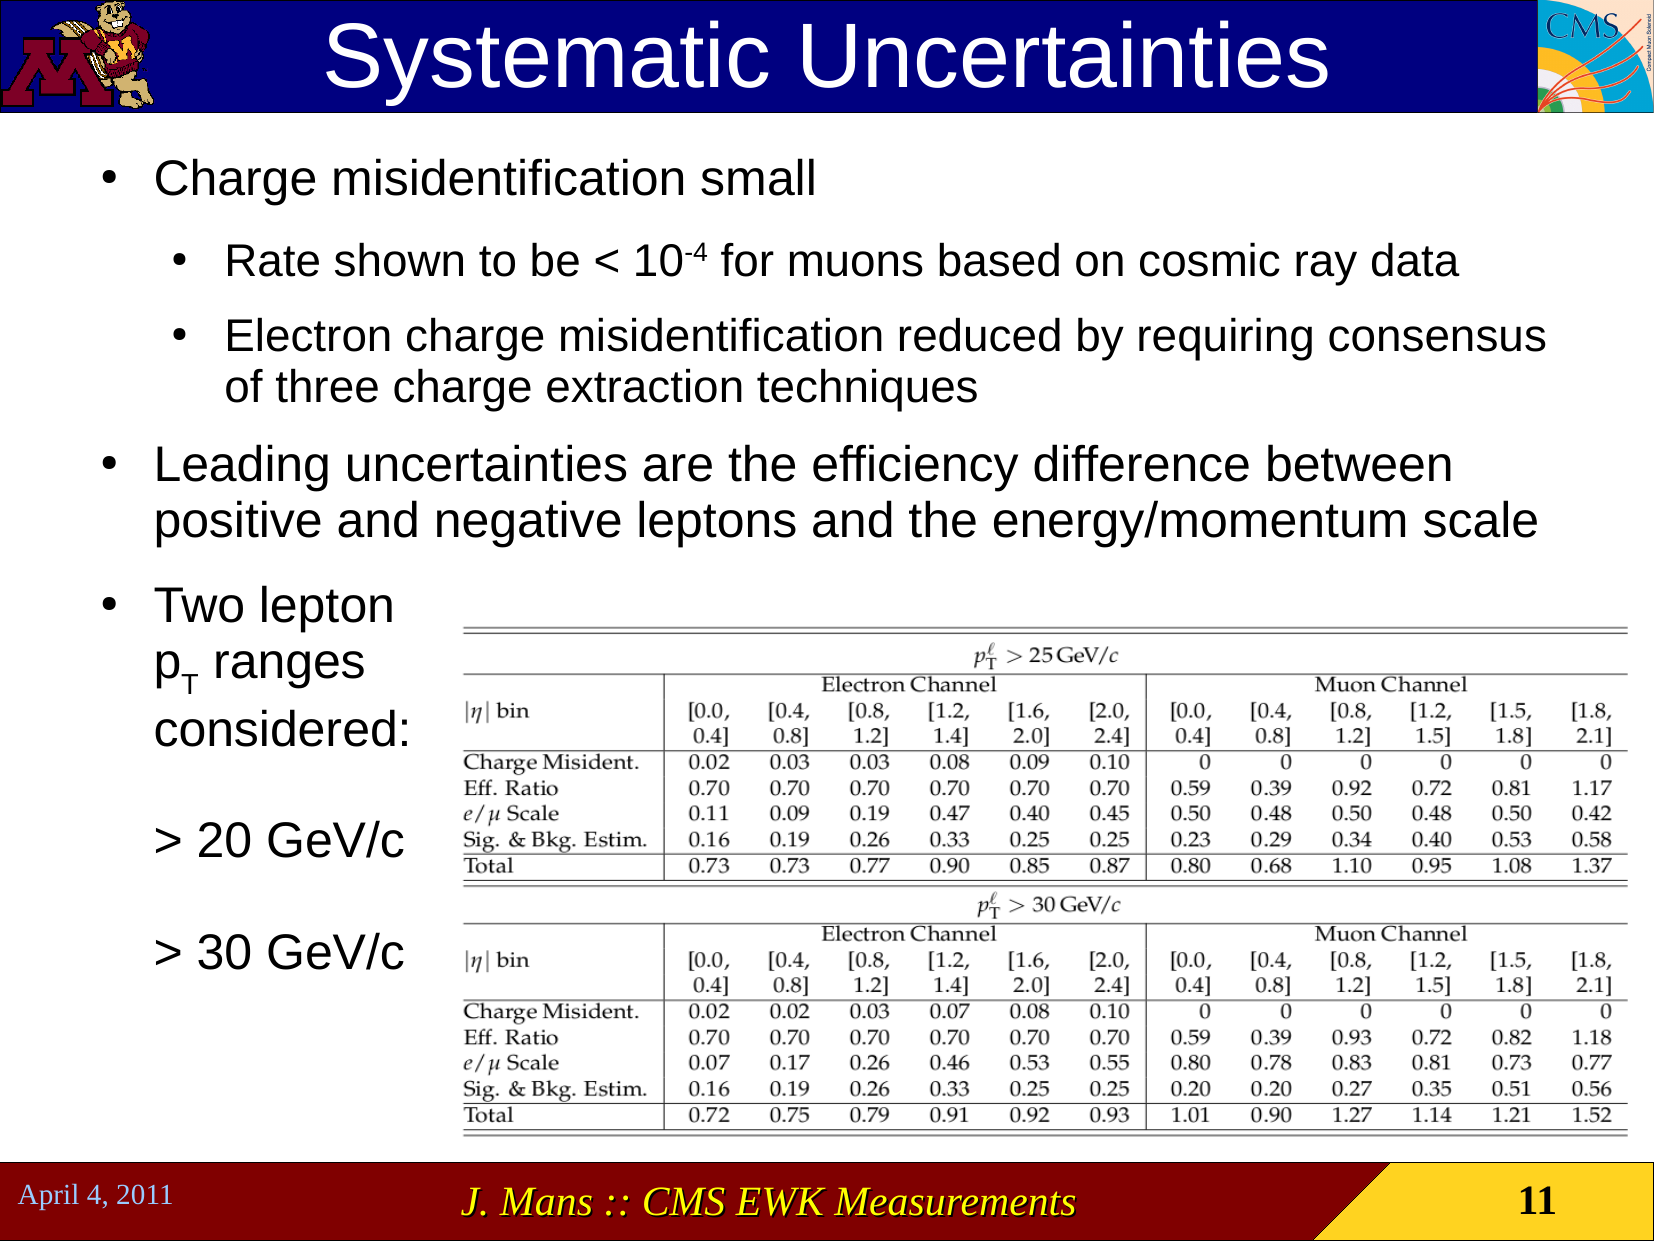

# Systematic Uncertainties
Charge misidentification small
Rate shown to be < 10-4 for muons based on cosmic ray data
Electron charge misidentification reduced by requiring consensus of three charge extraction techniques
Leading uncertainties are the efficiency difference between positive and negative leptons and the energy/momentum scale
Two lepton
pT ranges
considered:
> 20 GeV/c
> 30 GeV/c
J. Mans :: CMS EWK Measurements
11
April 4, 2011